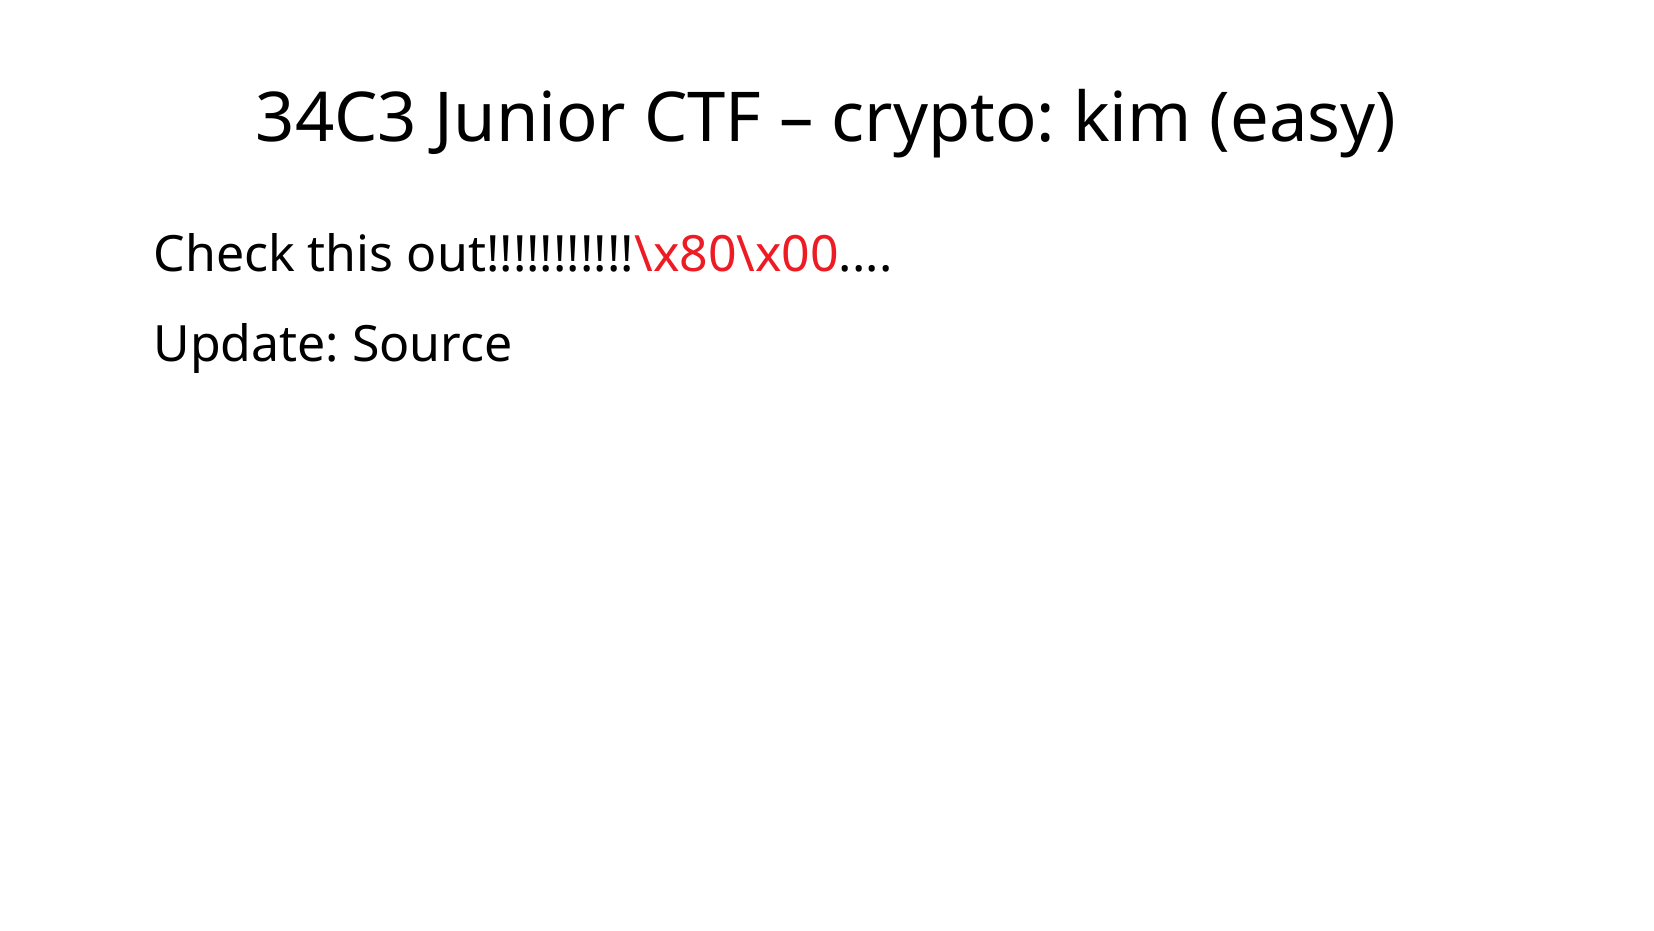

# 34C3 Junior CTF – crypto: kim (easy)
Check this out!!!!!!!!!!!\x80\x00....
Update: Source